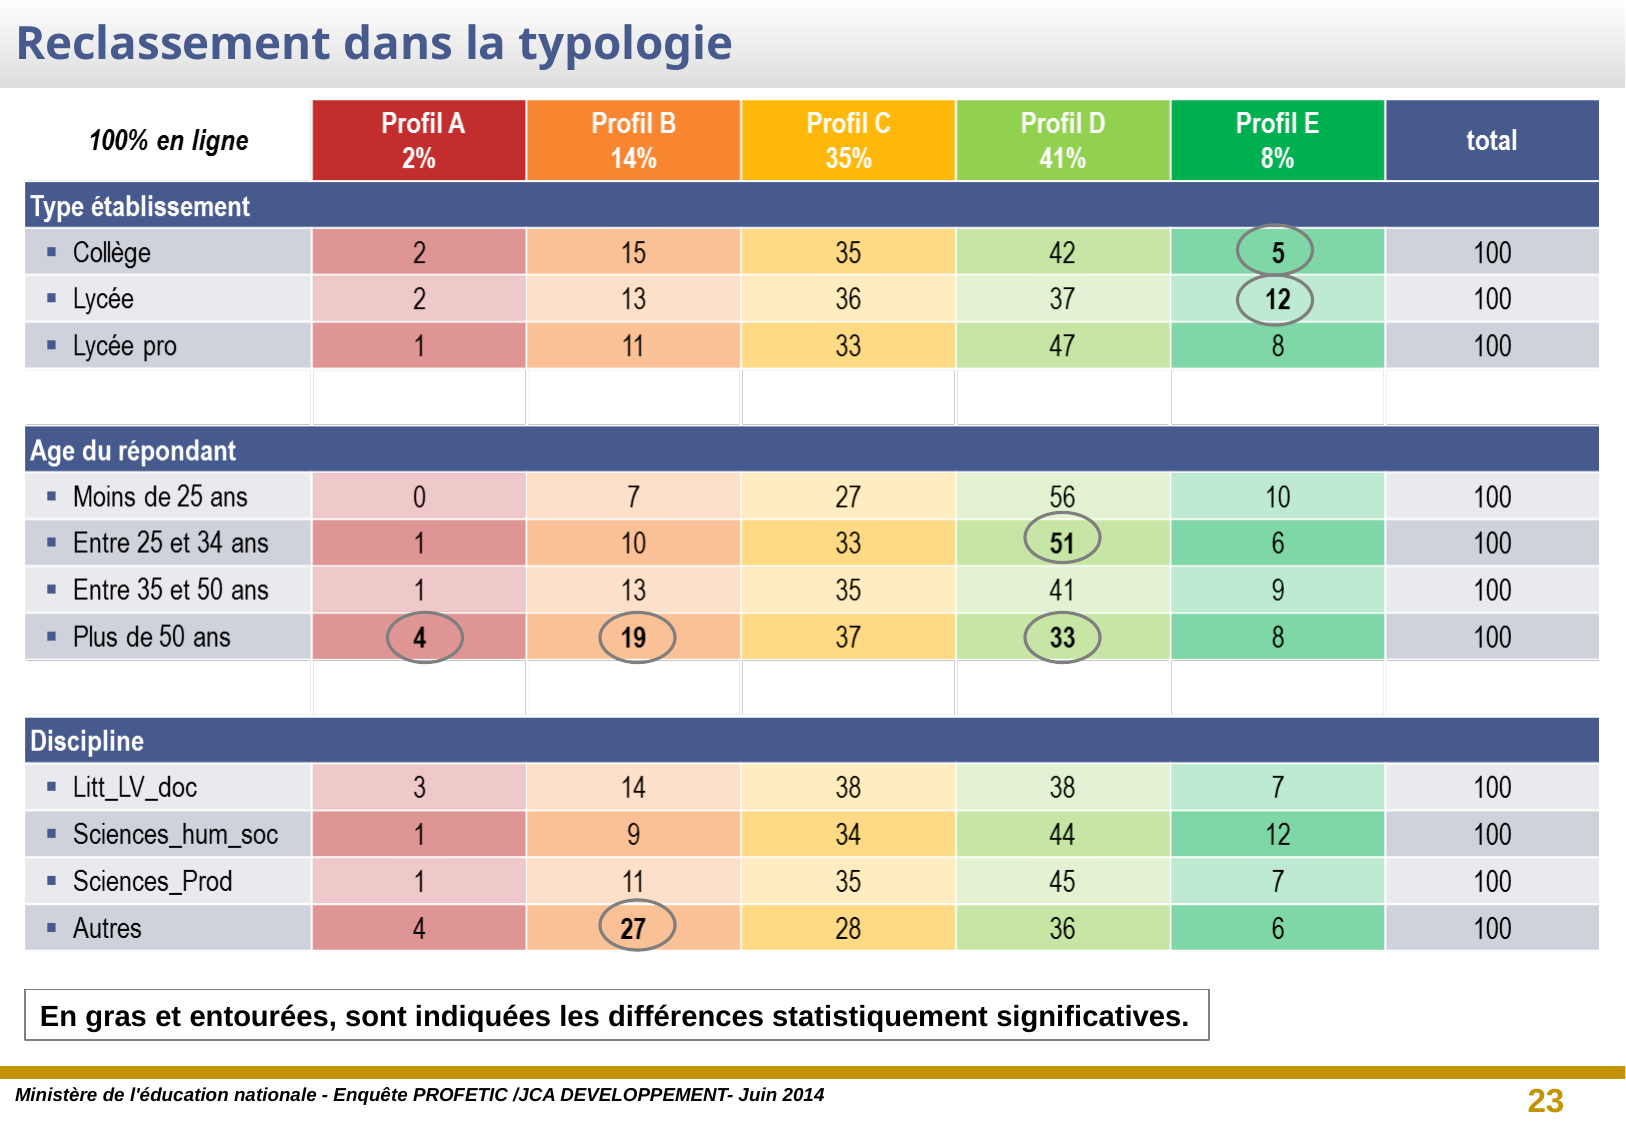

# Reclassement dans la typologie
En gras et entourées, sont indiquées les différences statistiquement significatives.
Ministère de l'éducation nationale - Enquête PROFETIC /JCA DEVELOPPEMENT- Juin 2014